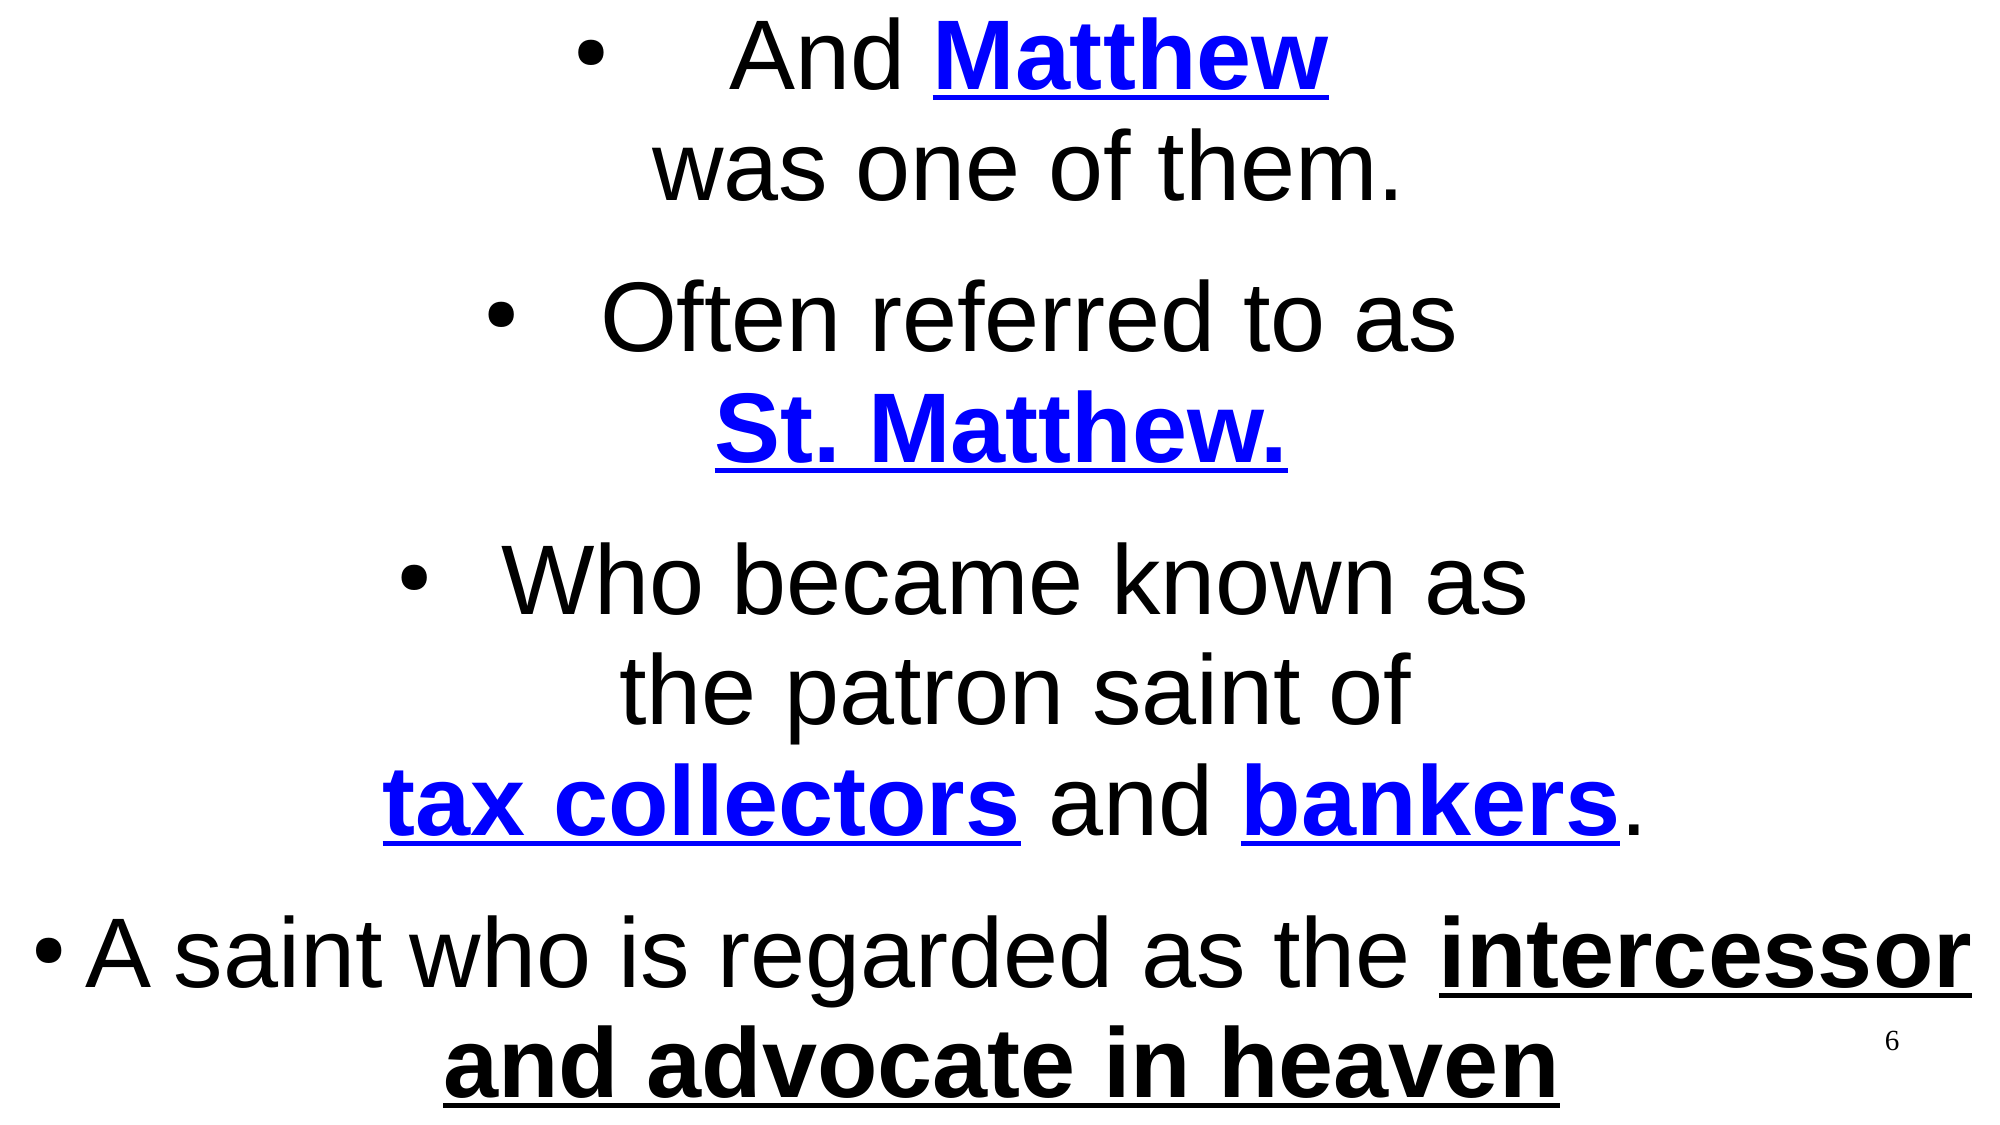

# And Matthew was one of them.
Often referred to as
St. Matthew.
Who became known as
the patron saint of
tax collectors and bankers.
A saint who is regarded as the intercessor and advocate in heaven
6